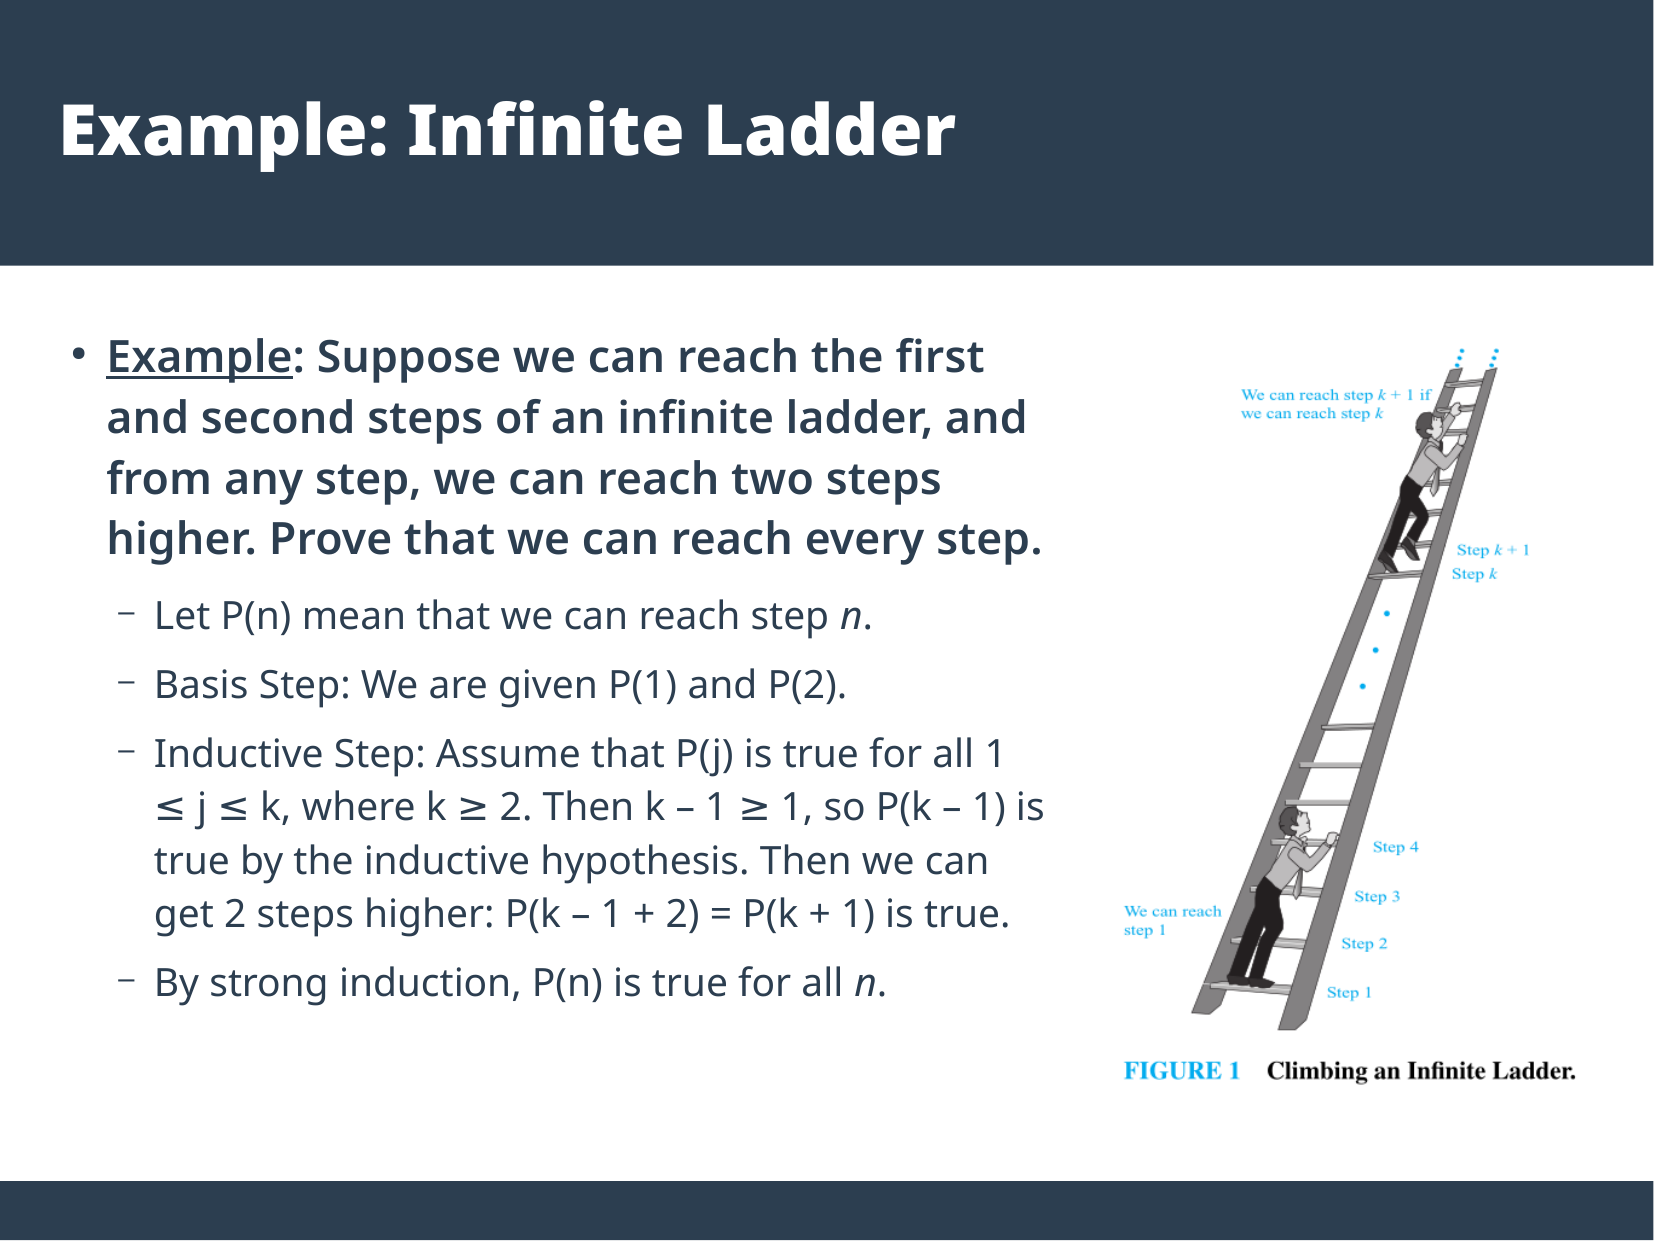

# Example: Infinite Ladder
Example: Suppose we can reach the first and second steps of an infinite ladder, and from any step, we can reach two steps higher. Prove that we can reach every step.
Let P(n) mean that we can reach step n.
Basis Step: We are given P(1) and P(2).
Inductive Step: Assume that P(j) is true for all 1 ≤ j ≤ k, where k ≥ 2. Then k – 1 ≥ 1, so P(k – 1) is true by the inductive hypothesis. Then we can get 2 steps higher: P(k – 1 + 2) = P(k + 1) is true.
By strong induction, P(n) is true for all n.